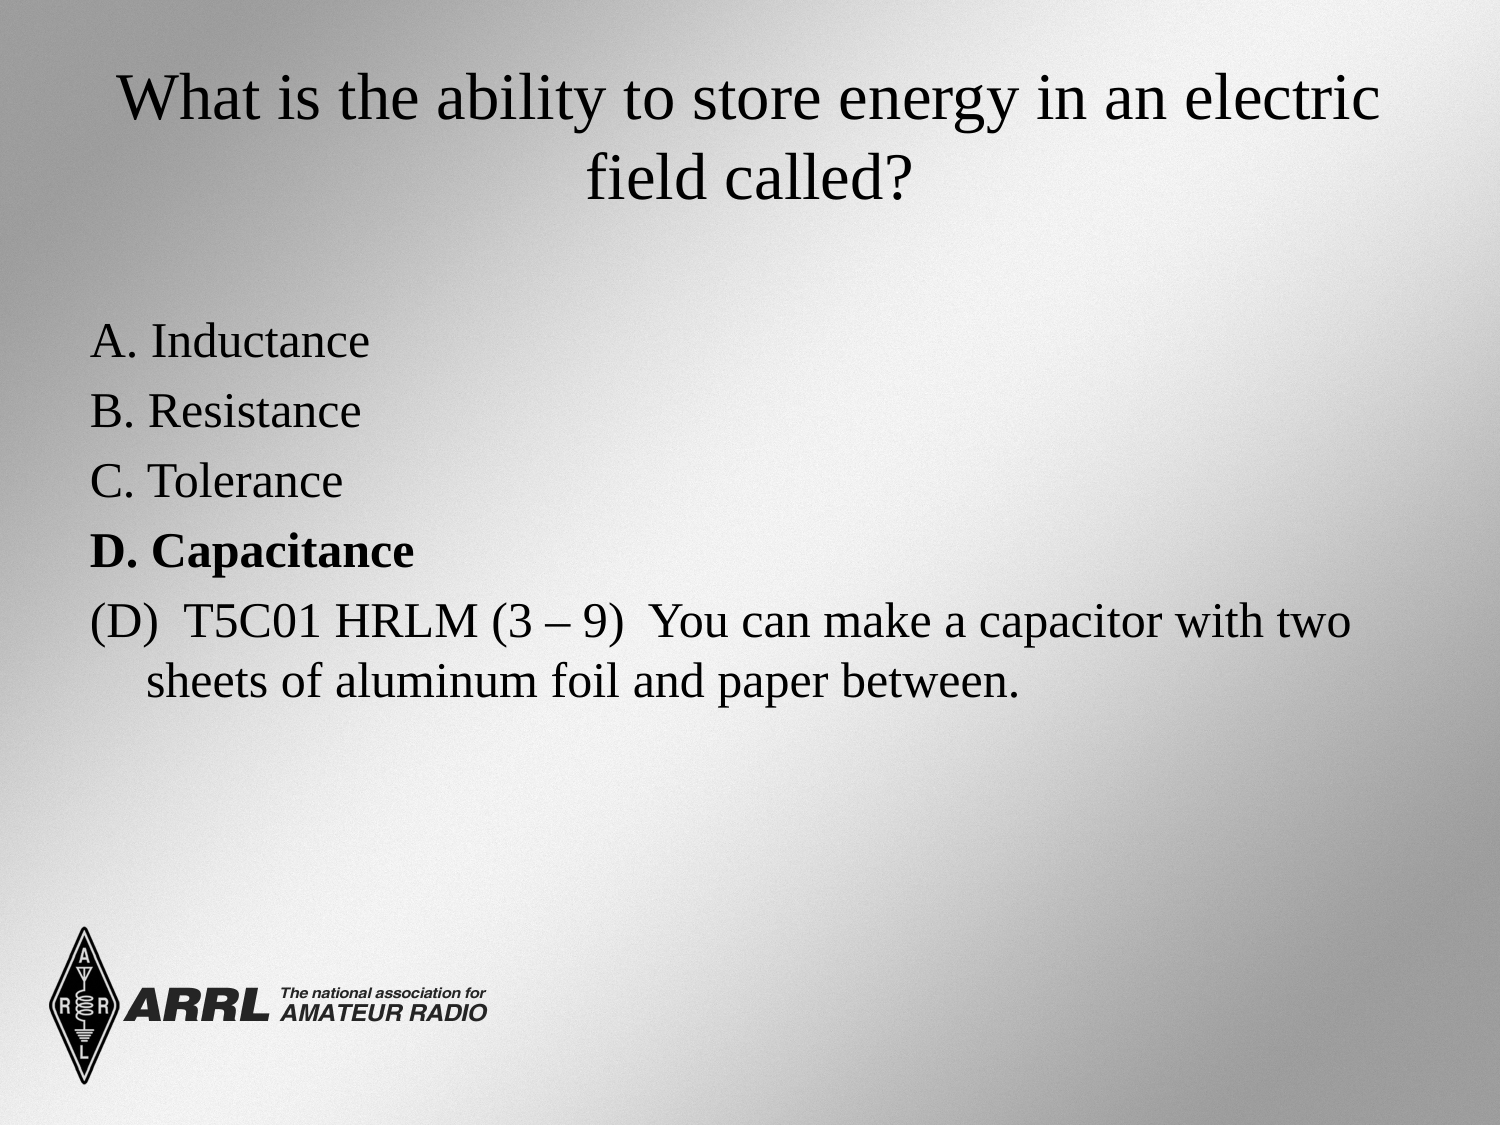

# What is the ability to store energy in an electric field called?
A. Inductance
B. Resistance
C. Tolerance
D. Capacitance
(D) T5C01 HRLM (3 – 9) You can make a capacitor with two sheets of aluminum foil and paper between.